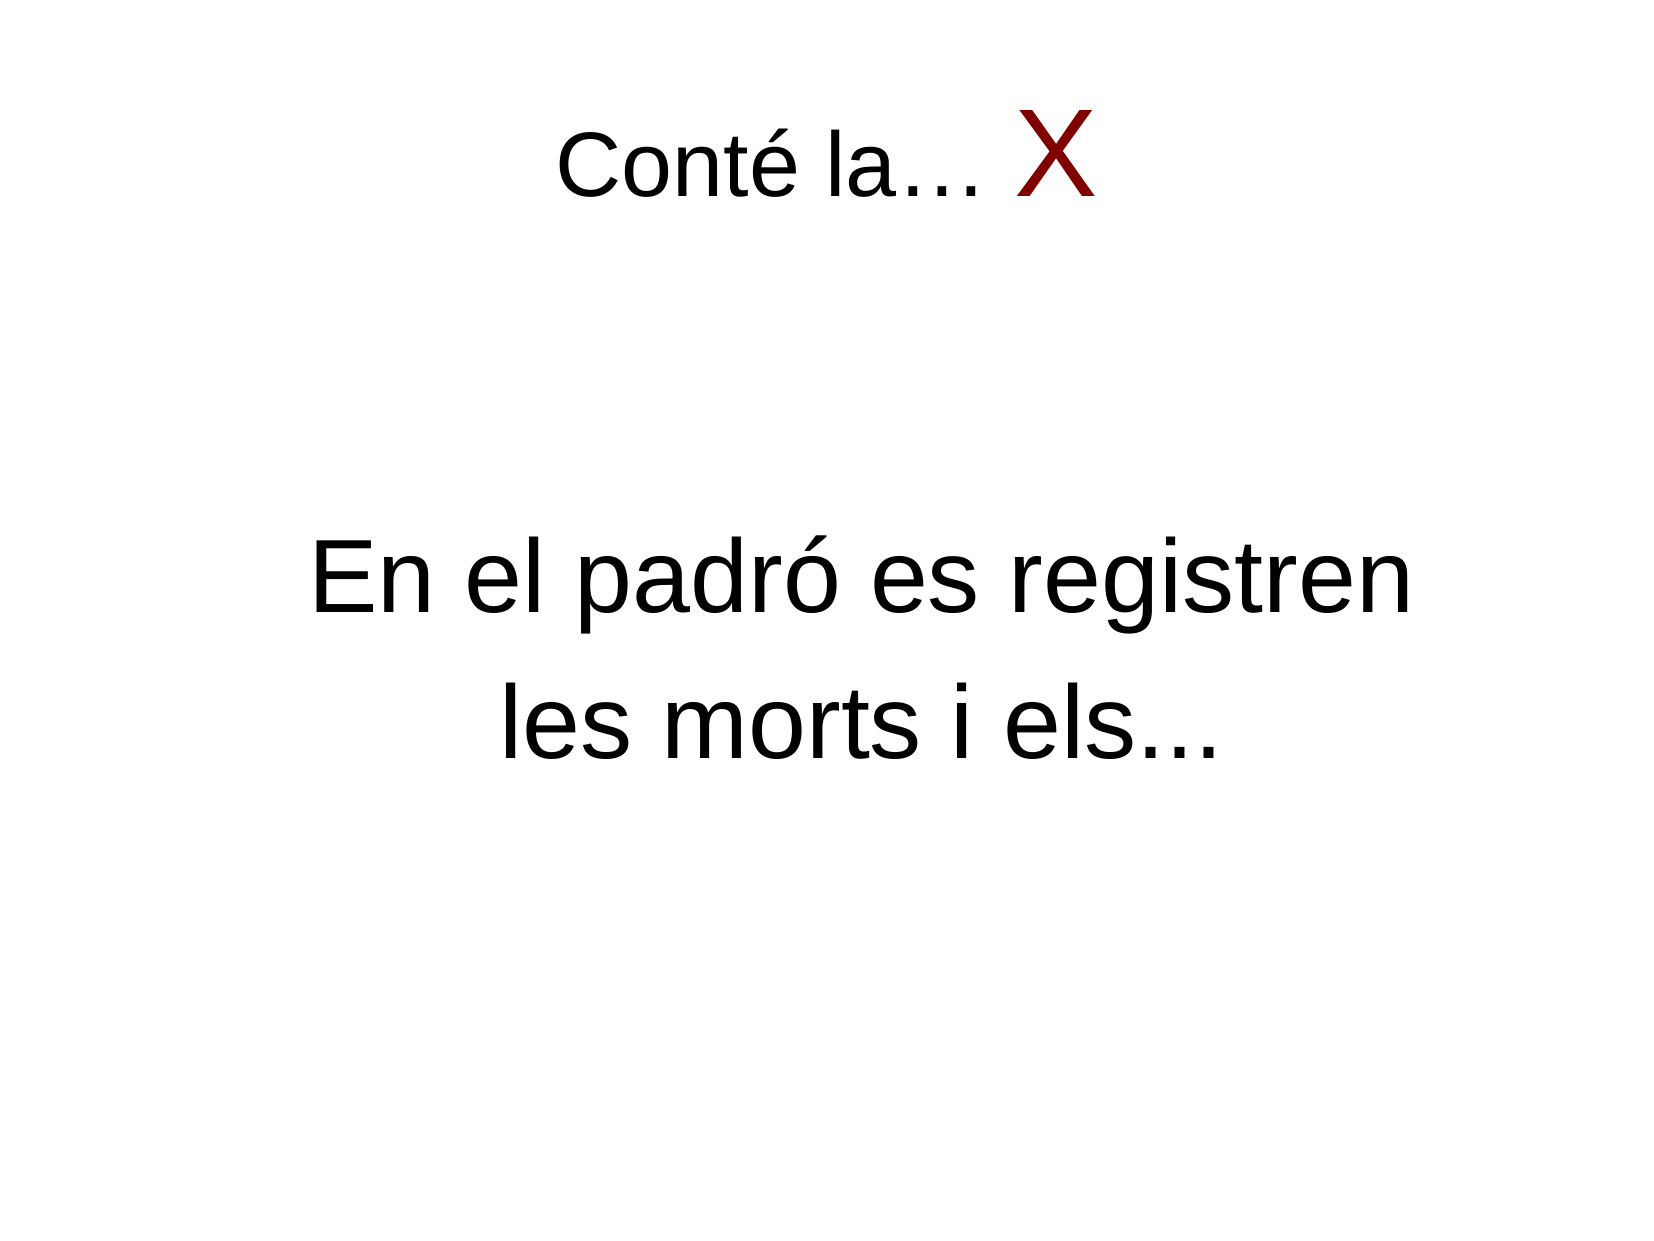

# Conté la… X
En el padró es registren
les morts i els...